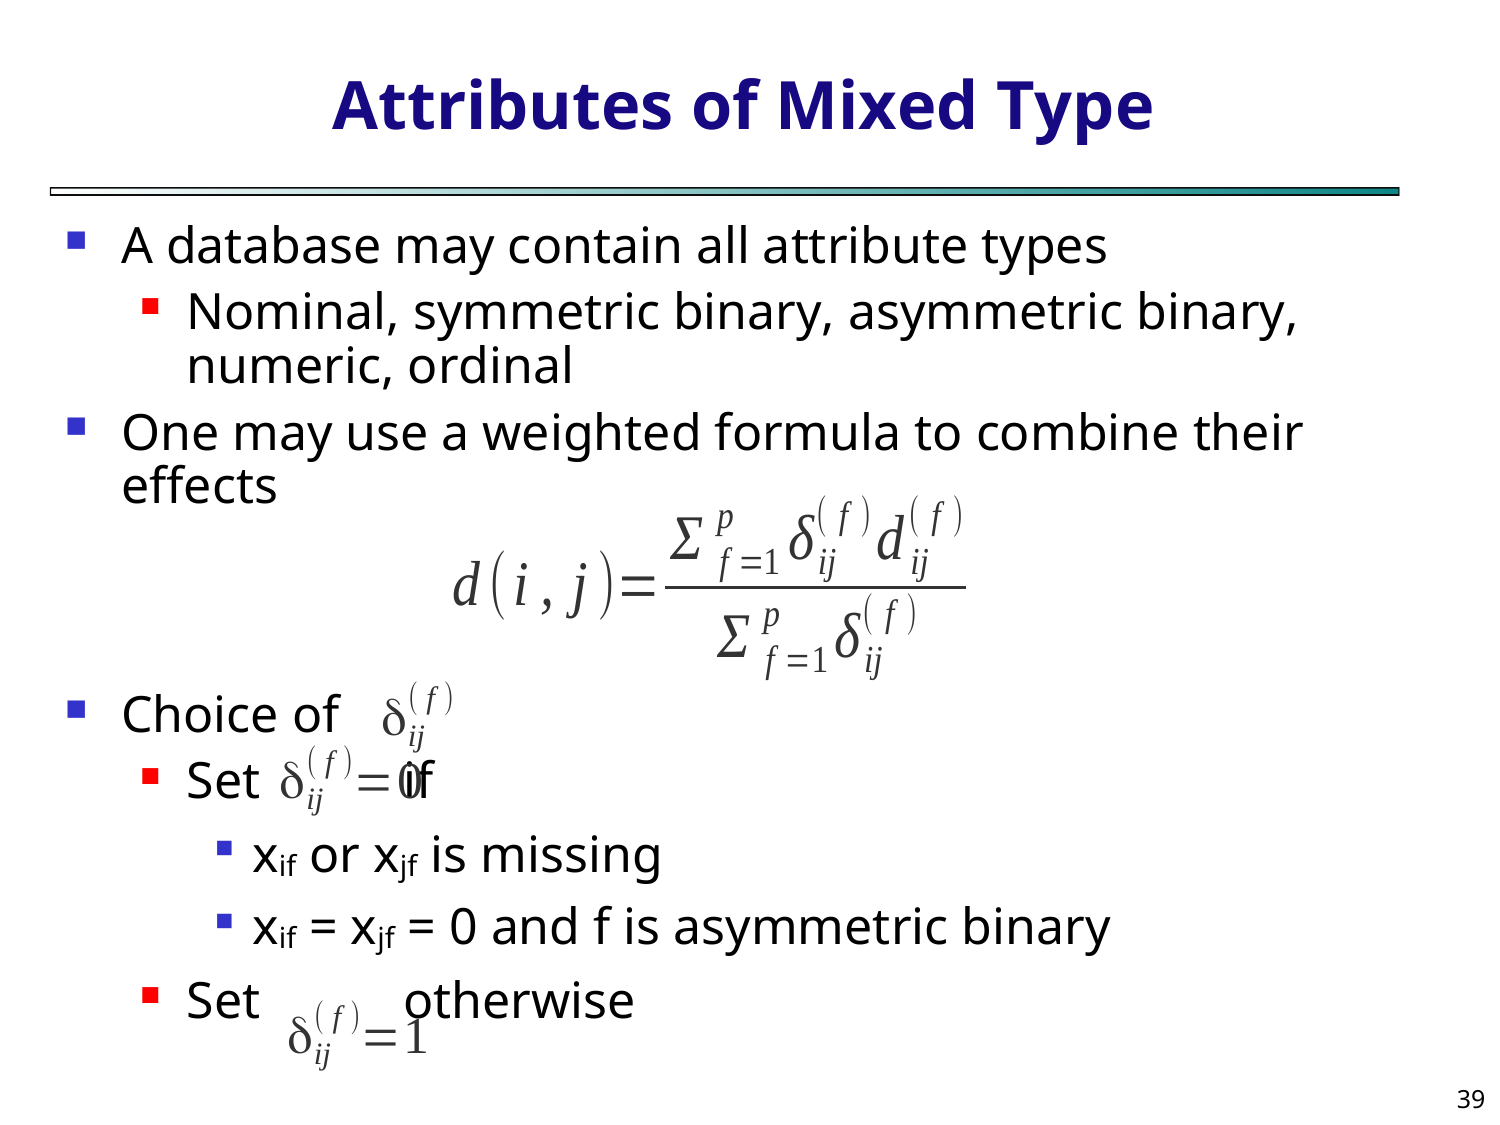

# Attributes of Mixed Type
A database may contain all attribute types
Nominal, symmetric binary, asymmetric binary, numeric, ordinal
One may use a weighted formula to combine their effects
Choice of
Set if
xif or xjf is missing
xif = xjf = 0 and f is asymmetric binary
Set otherwise